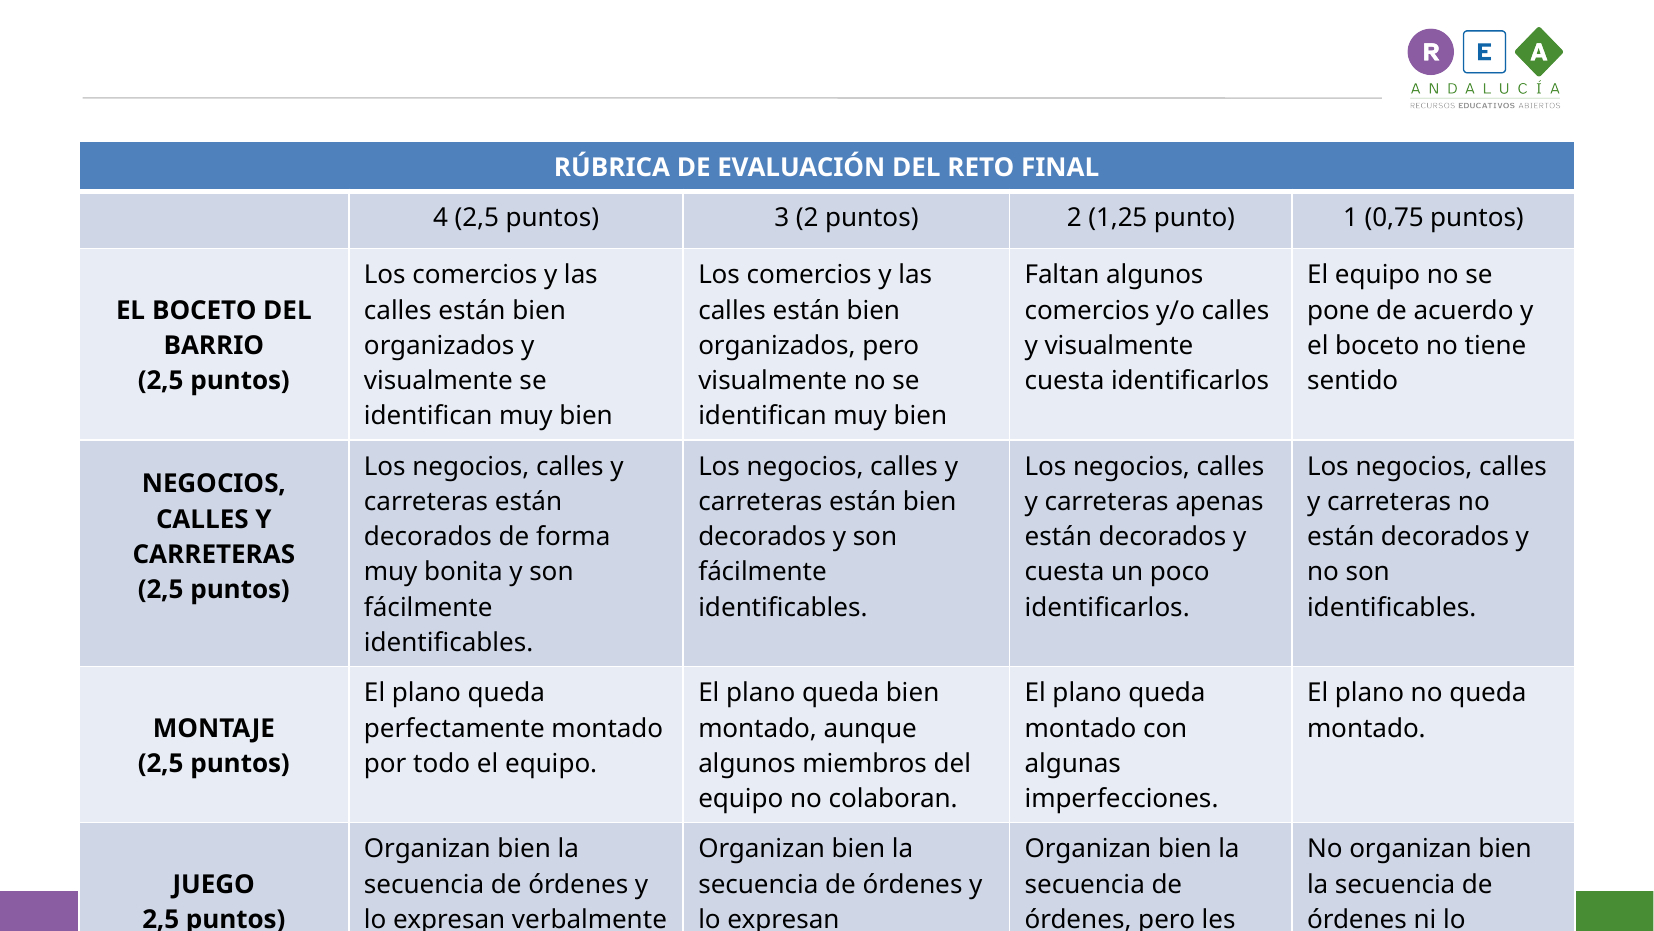

| RÚBRICA DE EVALUACIÓN DEL RETO FINAL | | | | |
| --- | --- | --- | --- | --- |
| | 4 (2,5 puntos) | 3 (2 puntos) | 2 (1,25 punto) | 1 (0,75 puntos) |
| EL BOCETO DEL BARRIO (2,5 puntos) | Los comercios y las calles están bien organizados y visualmente se identifican muy bien | Los comercios y las calles están bien organizados, pero visualmente no se identifican muy bien | Faltan algunos comercios y/o calles y visualmente cuesta identificarlos | El equipo no se pone de acuerdo y el boceto no tiene sentido |
| NEGOCIOS, CALLES Y CARRETERAS (2,5 puntos) | Los negocios, calles y carreteras están decorados de forma muy bonita y son fácilmente identificables. | Los negocios, calles y carreteras están bien decorados y son fácilmente identificables. | Los negocios, calles y carreteras apenas están decorados y cuesta un poco identificarlos. | Los negocios, calles y carreteras no están decorados y no son identificables. |
| MONTAJE (2,5 puntos) | El plano queda perfectamente montado por todo el equipo. | El plano queda bien montado, aunque algunos miembros del equipo no colaboran. | El plano queda montado con algunas imperfecciones. | El plano no queda montado. |
| JUEGO 2,5 puntos) | Organizan bien la secuencia de órdenes y lo expresan verbalmente con un vocabulario rico. | Organizan bien la secuencia de órdenes y lo expresan verbalmente de forma correcta. | Organizan bien la secuencia de órdenes, pero les cuesta expresarlo verbalmente | No organizan bien la secuencia de órdenes ni lo expresan de forma adecuada. |